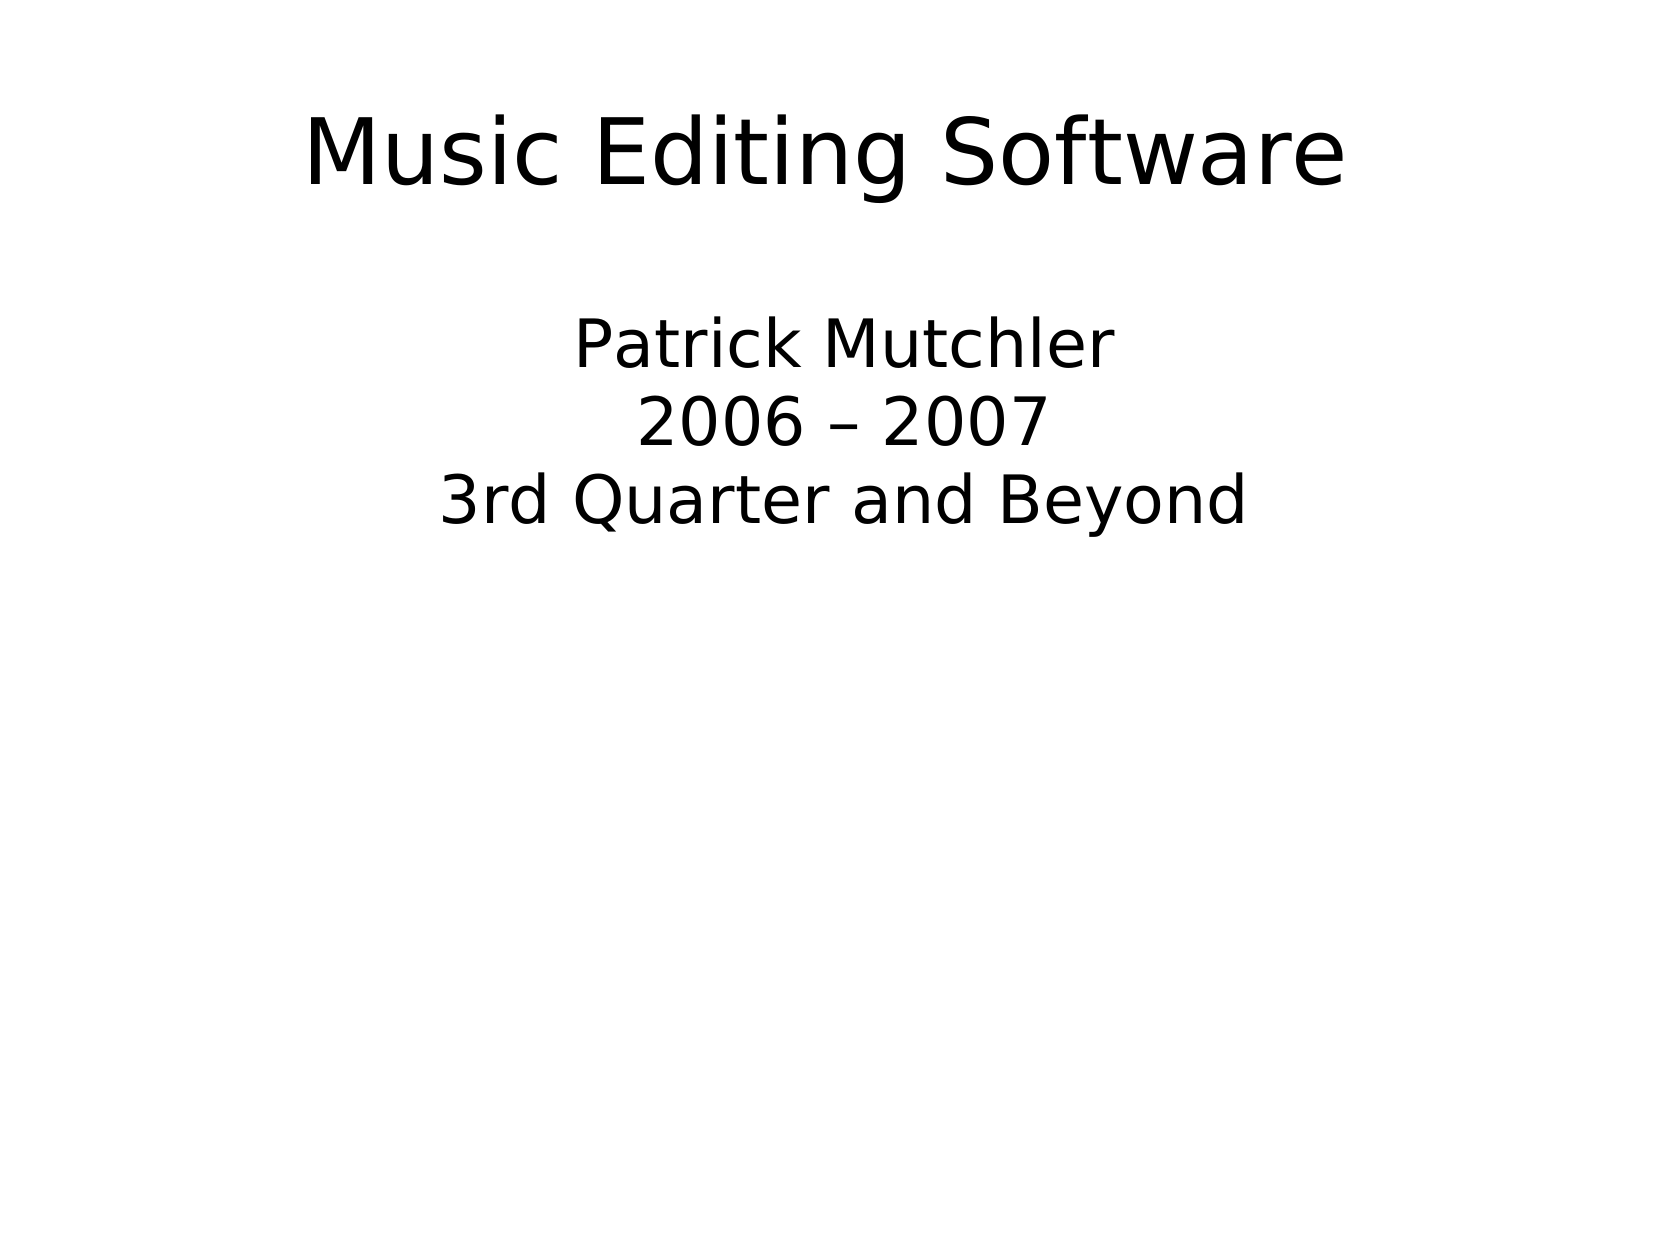

# Music Editing Software
Patrick Mutchler
2006 – 2007
3rd Quarter and Beyond